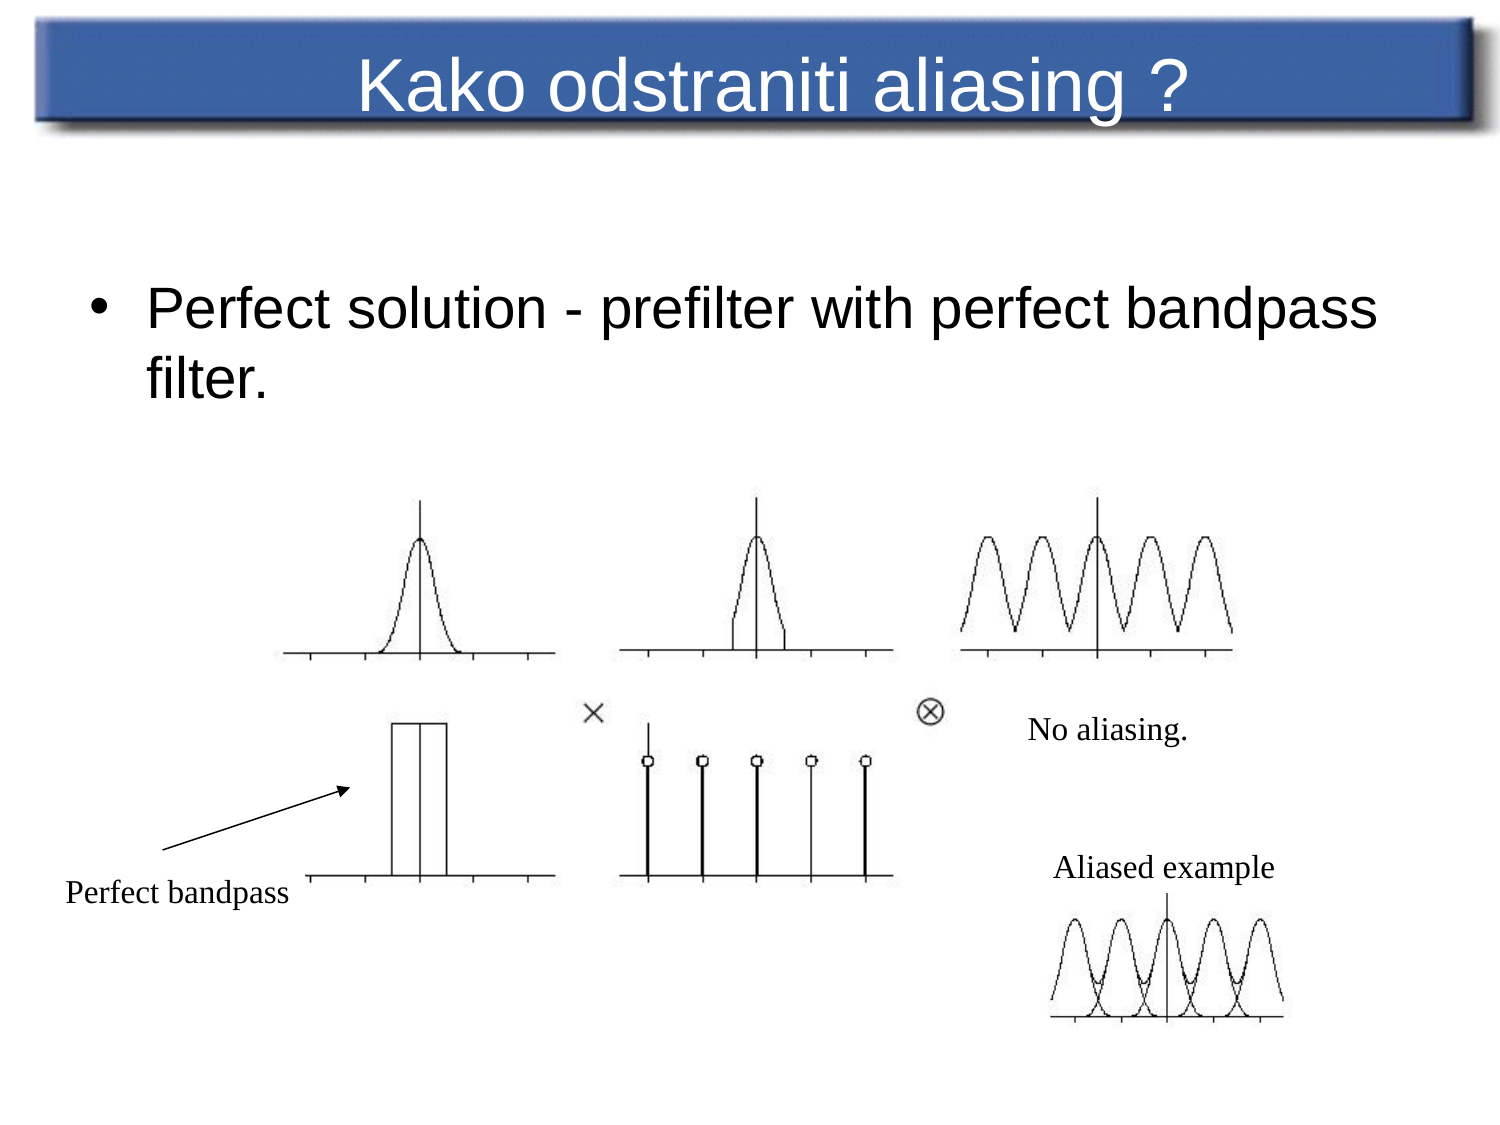

# Kako odstraniti aliasing ?
Perfect solution - prefilter with perfect bandpass filter.
No aliasing.
Aliased example
Perfect bandpass